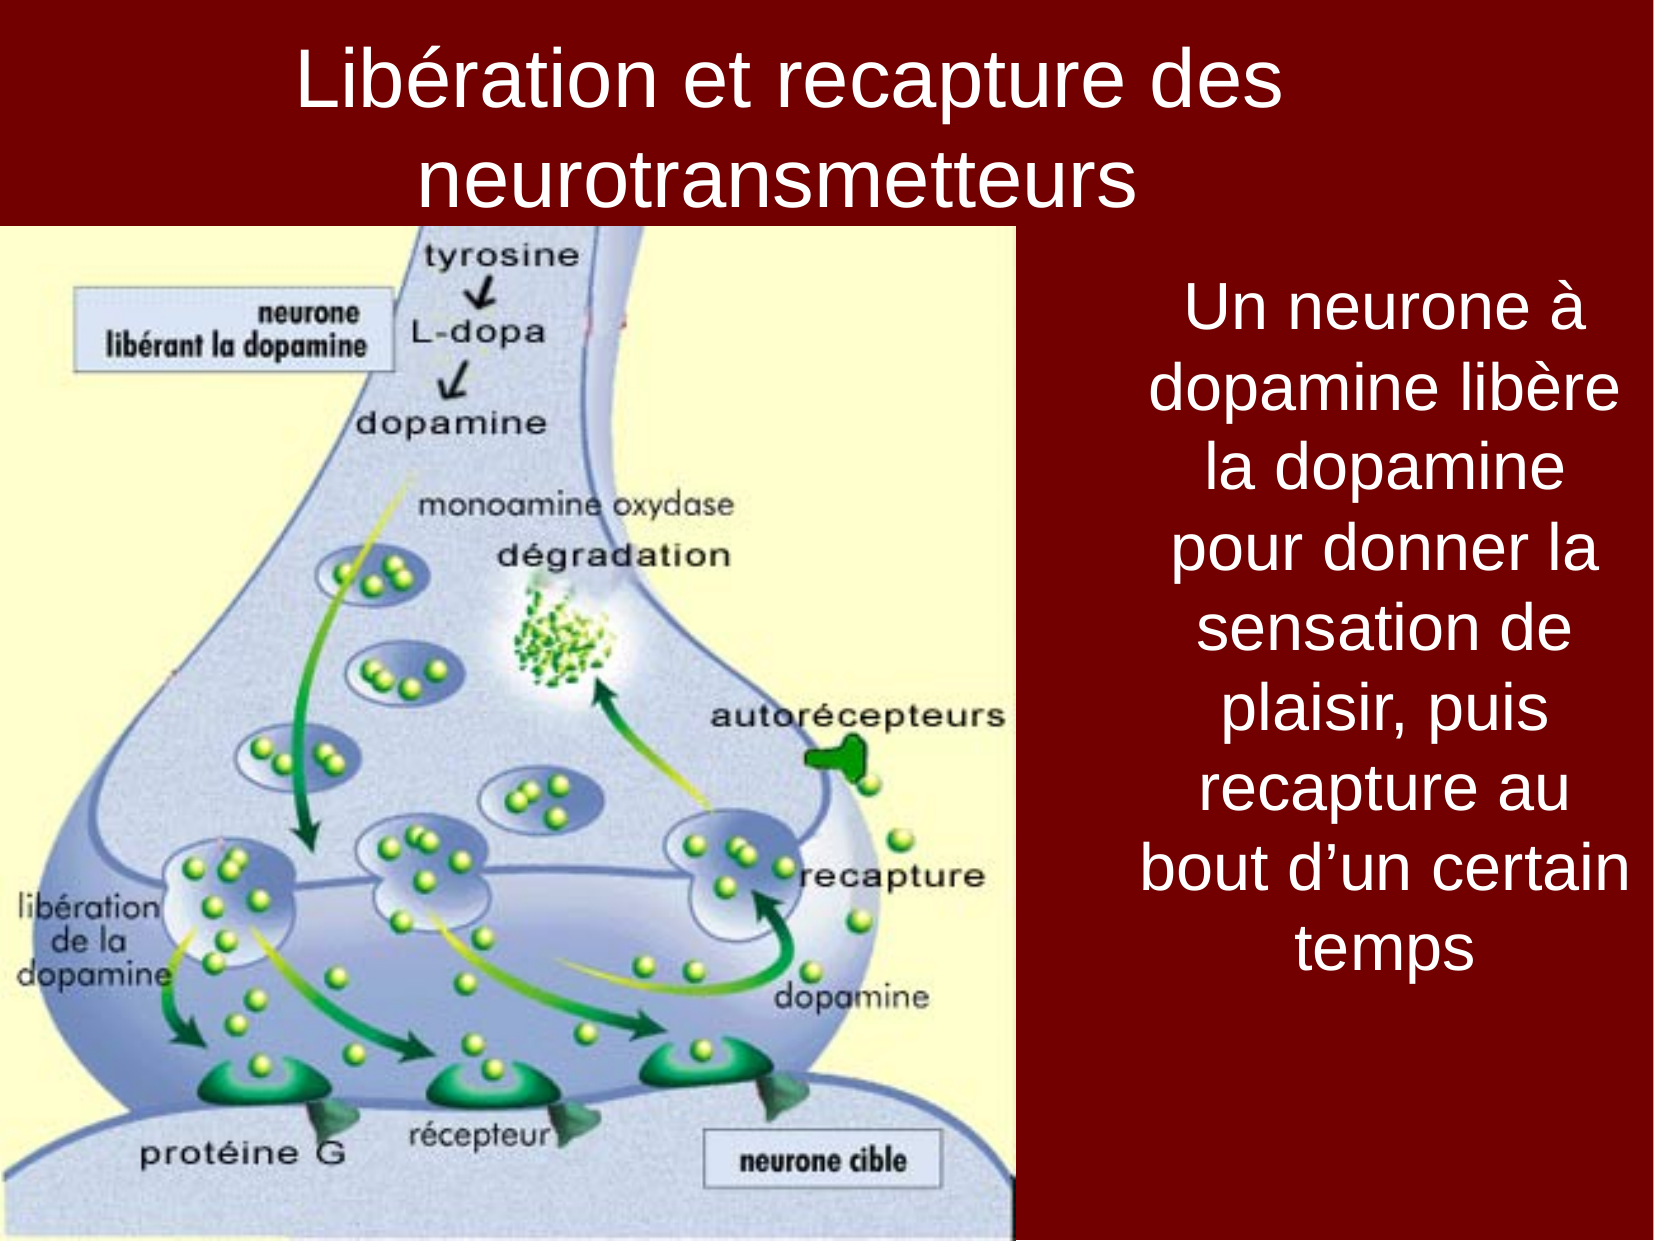

# Libération et recapture des neurotransmetteurs
 Un neurone à dopamine libère la dopamine pour donner la sensation de plaisir, puis recapture au bout d’un certain temps